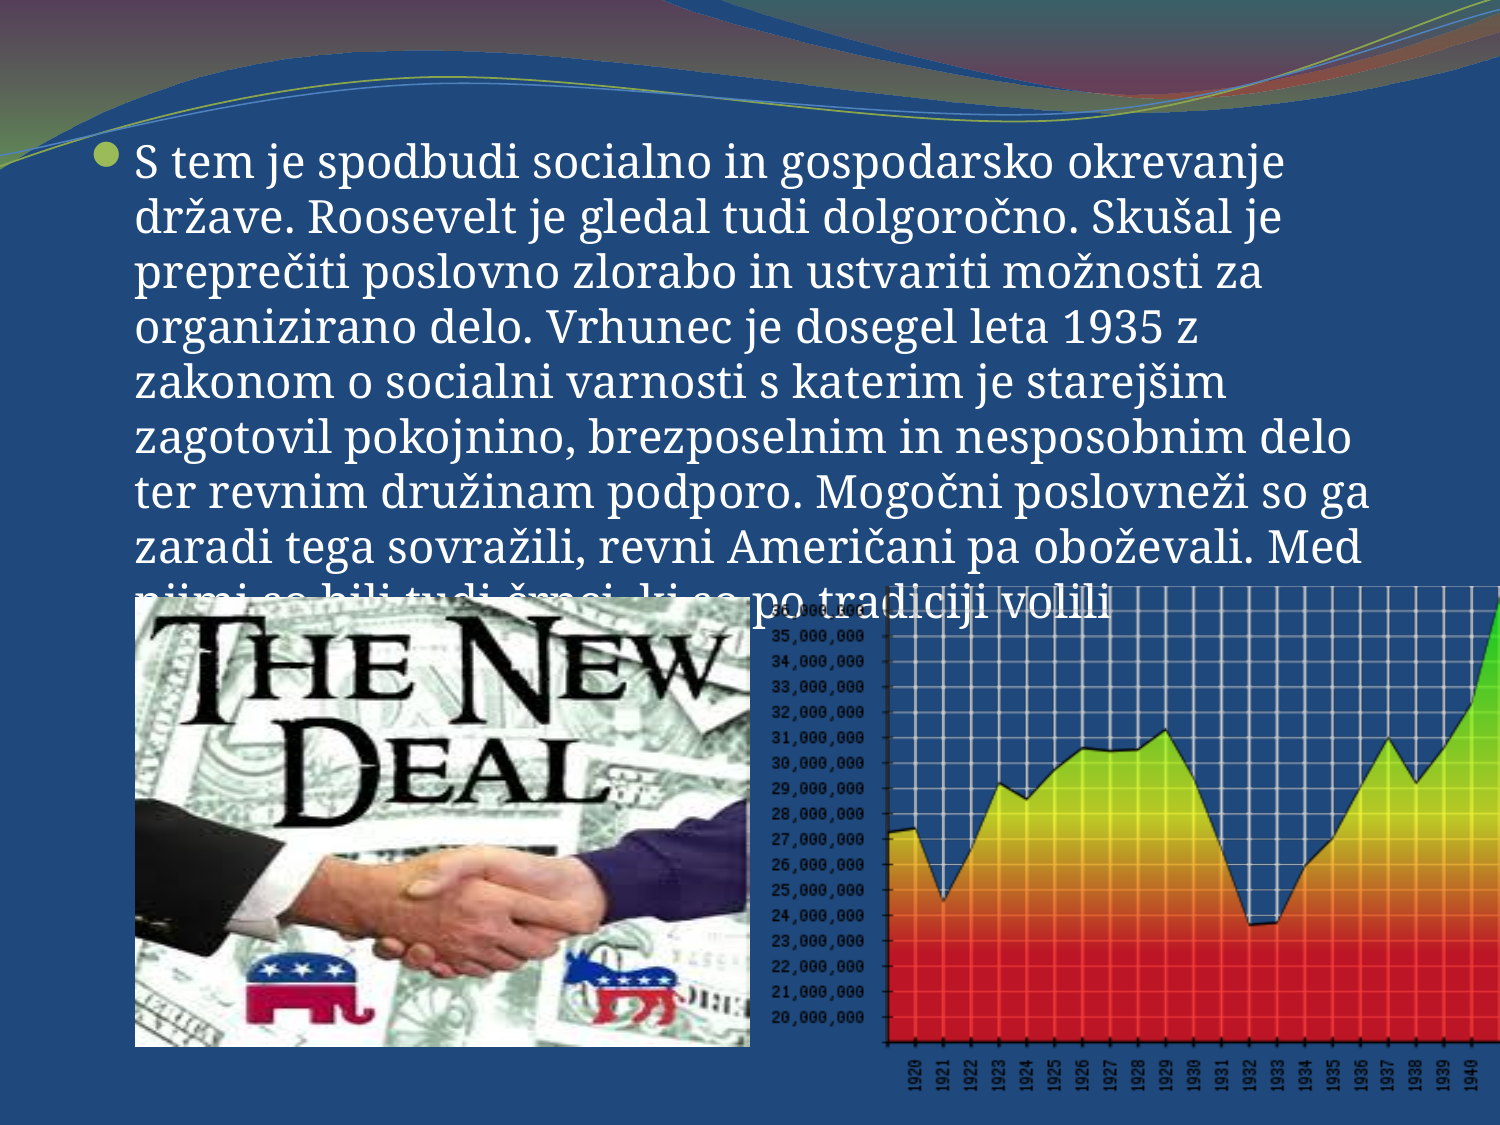

#
S tem je spodbudi socialno in gospodarsko okrevanje države. Roosevelt je gledal tudi dolgoročno. Skušal je preprečiti poslovno zlorabo in ustvariti možnosti za organizirano delo. Vrhunec je dosegel leta 1935 z zakonom o socialni varnosti s katerim je starejšim zagotovil pokojnino, brezposelnim in nesposobnim delo ter revnim družinam podporo. Mogočni poslovneži so ga zaradi tega sovražili, revni Američani pa oboževali. Med njimi so bili tudi črnci, ki so po tradiciji volili republikance.